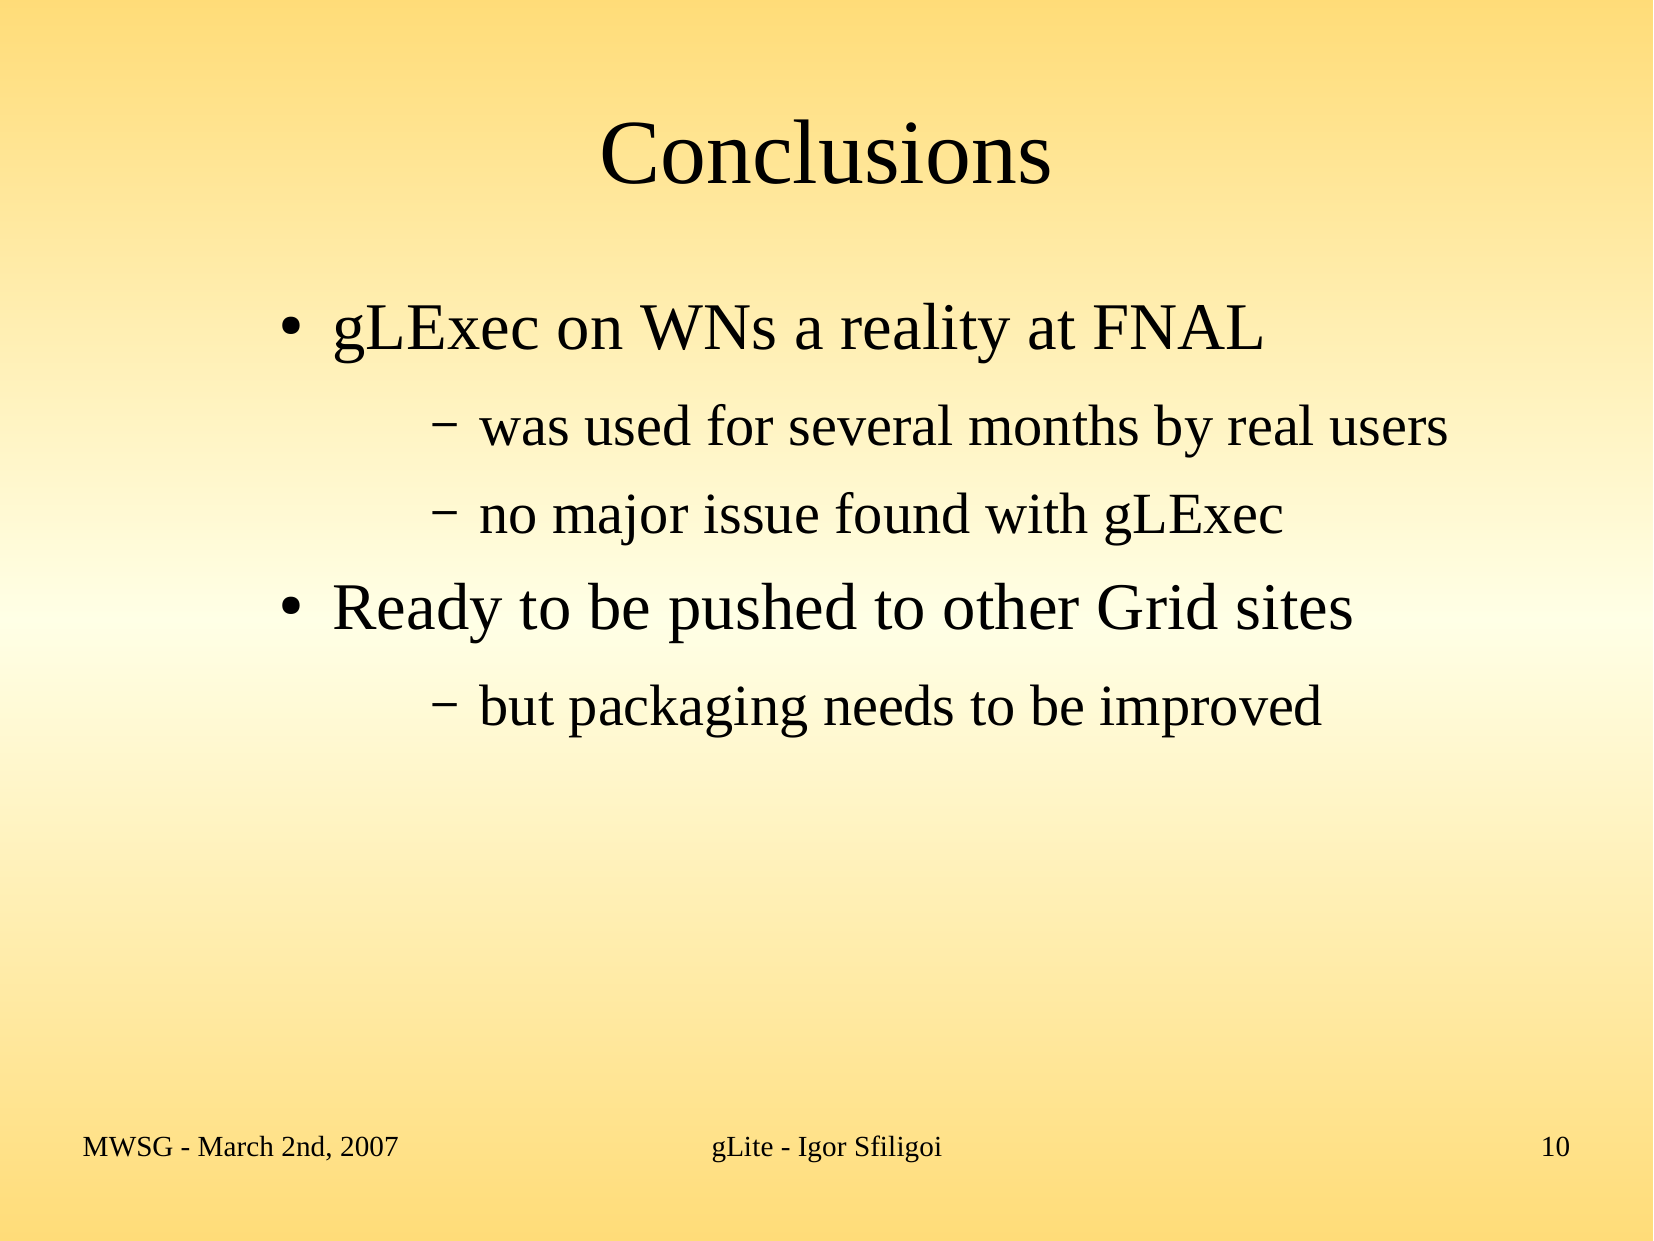

# Conclusions
gLExec on WNs a reality at FNAL
was used for several months by real users
no major issue found with gLExec
Ready to be pushed to other Grid sites
but packaging needs to be improved
MWSG - March 2nd, 2007
gLite - Igor Sfiligoi
10